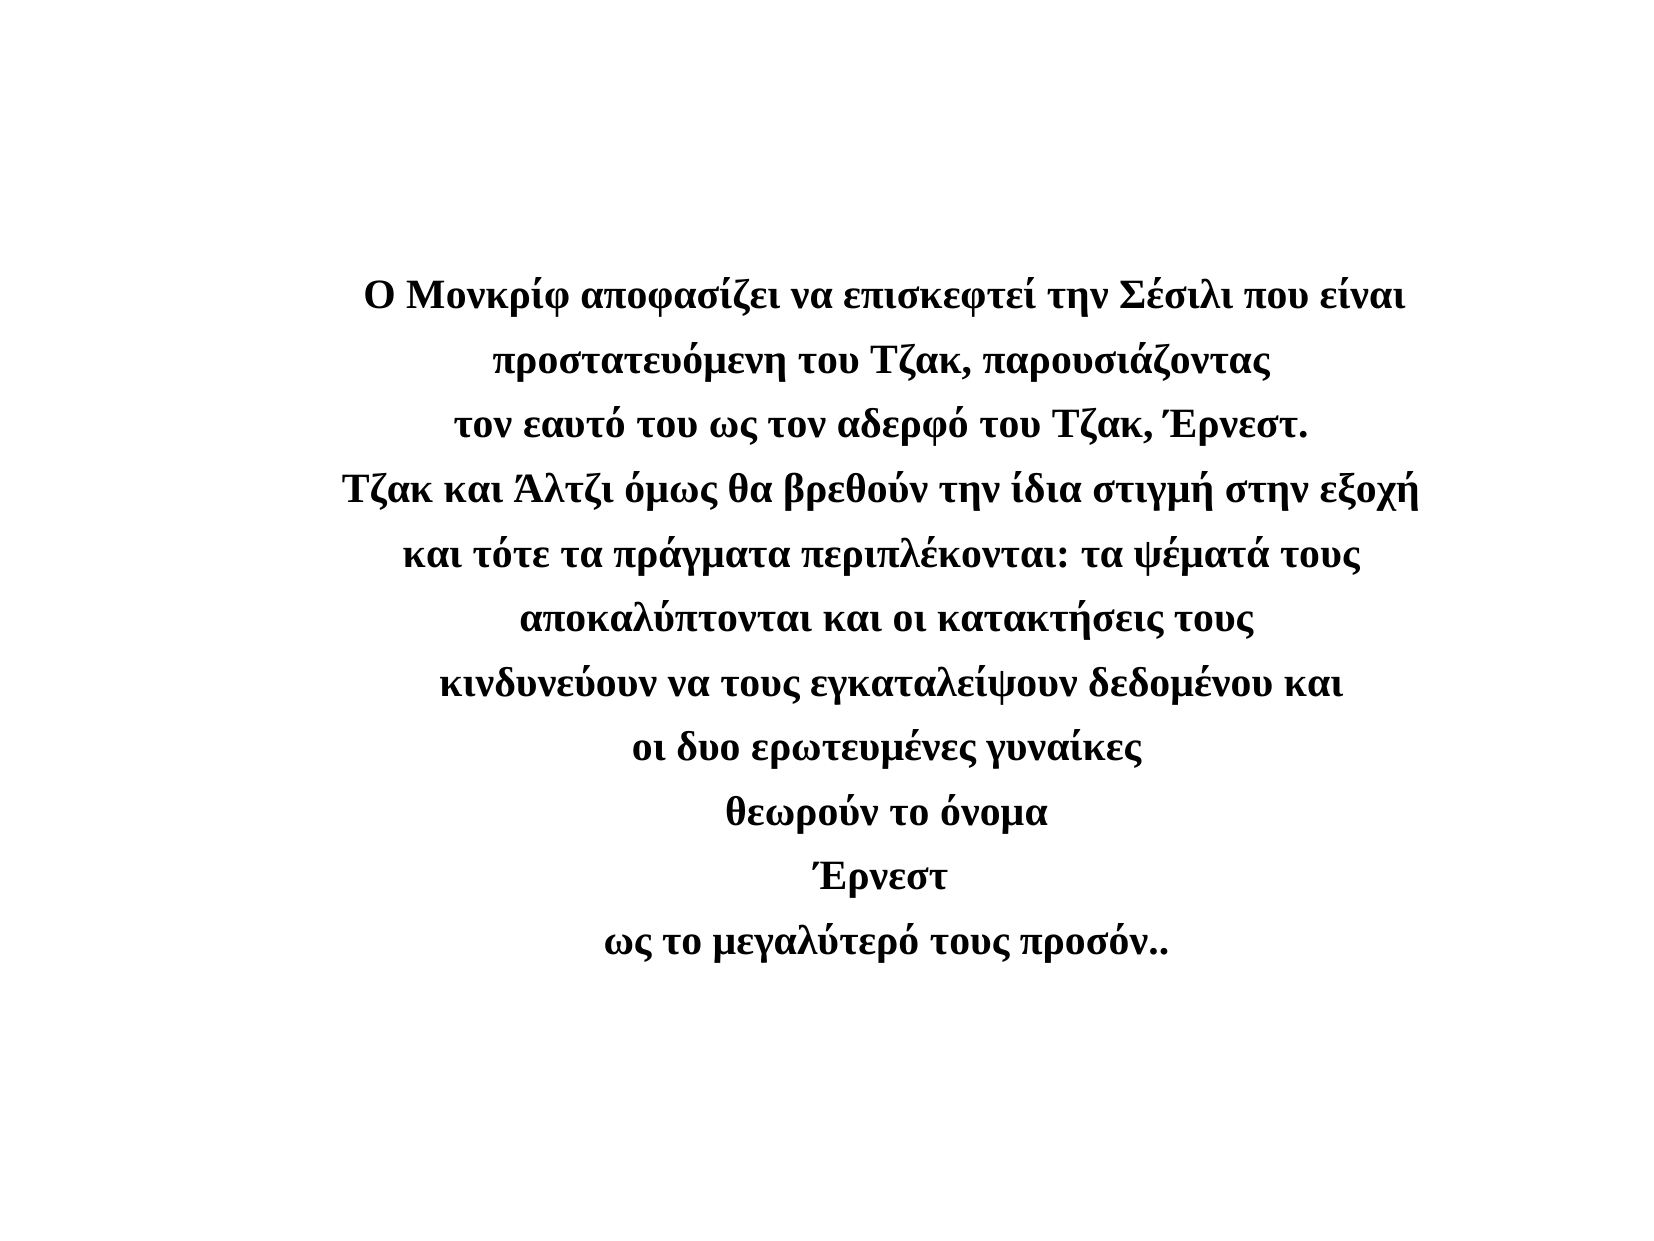

#
 Ο Μονκρίφ αποφασίζει να επισκεφτεί την Σέσιλι που είναι
προστατευόμενη του Τζακ, παρουσιάζοντας
τον εαυτό του ως τον αδερφό του Τζακ, Έρνεστ.
Τζακ και Άλτζι όμως θα βρεθούν την ίδια στιγμή στην εξοχή
και τότε τα πράγματα περιπλέκονται: τα ψέματά τους
αποκαλύπτονται και οι κατακτήσεις τους
 κινδυνεύουν να τους εγκαταλείψουν δεδομένου και
 οι δυο ερωτευμένες γυναίκες
θεωρούν το όνομα
Έρνεστ
ως το μεγαλύτερό τους προσόν..